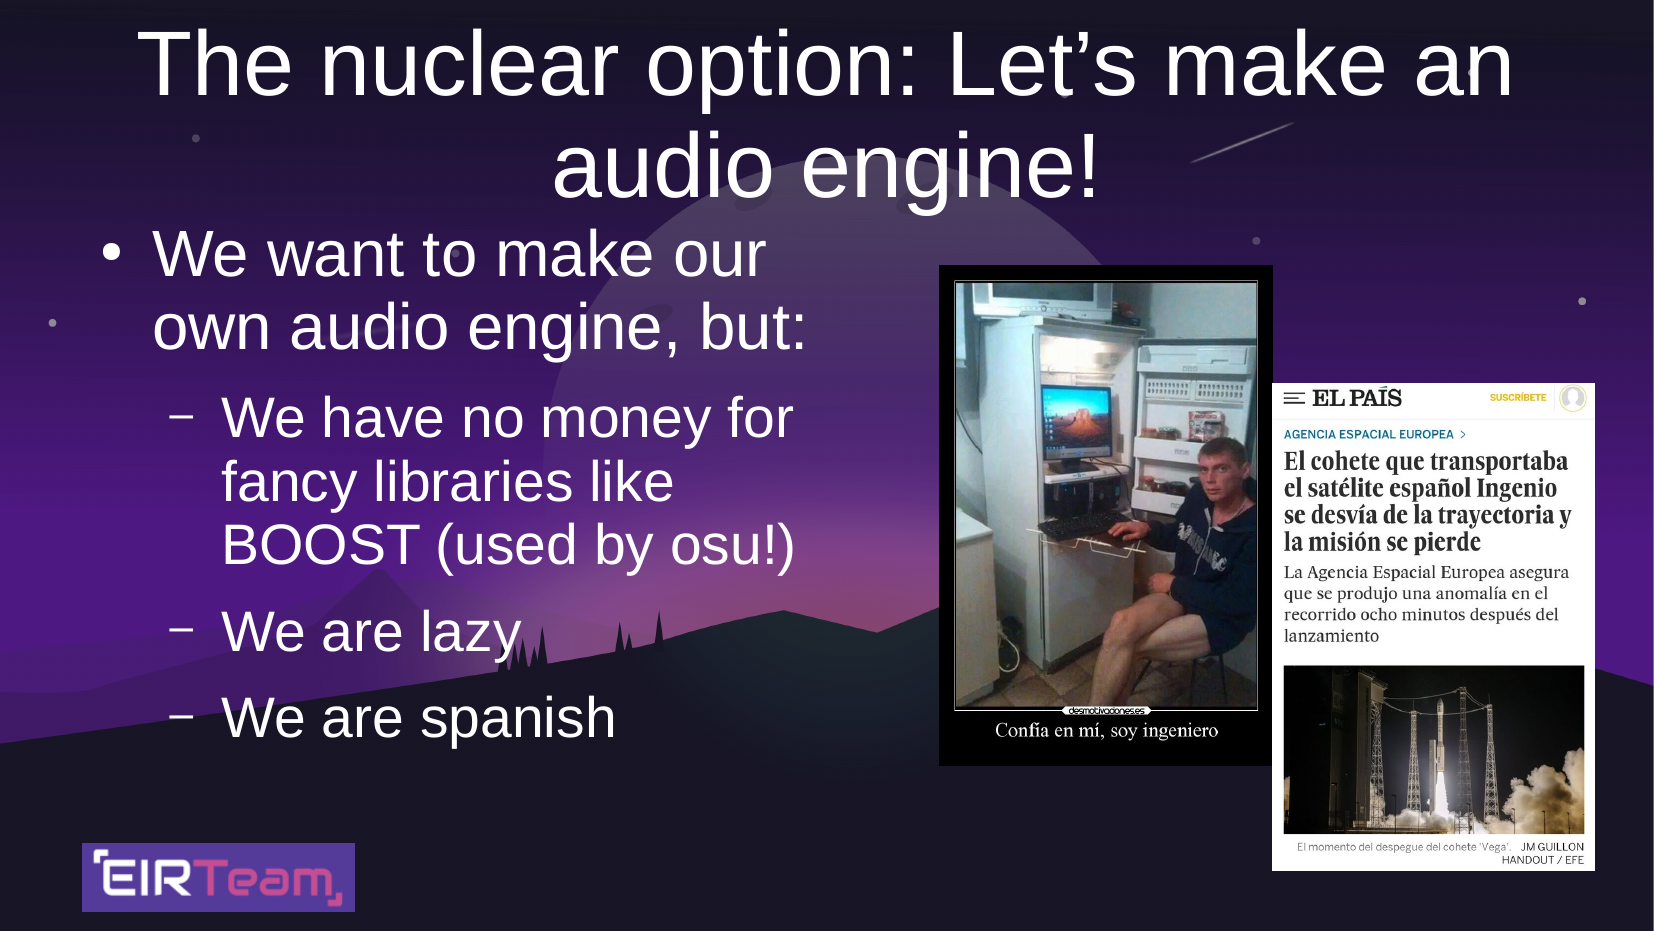

# The nuclear option: Let’s make an audio engine!
We want to make our own audio engine, but:
We have no money for fancy libraries like BOOST (used by osu!)
We are lazy
We are spanish